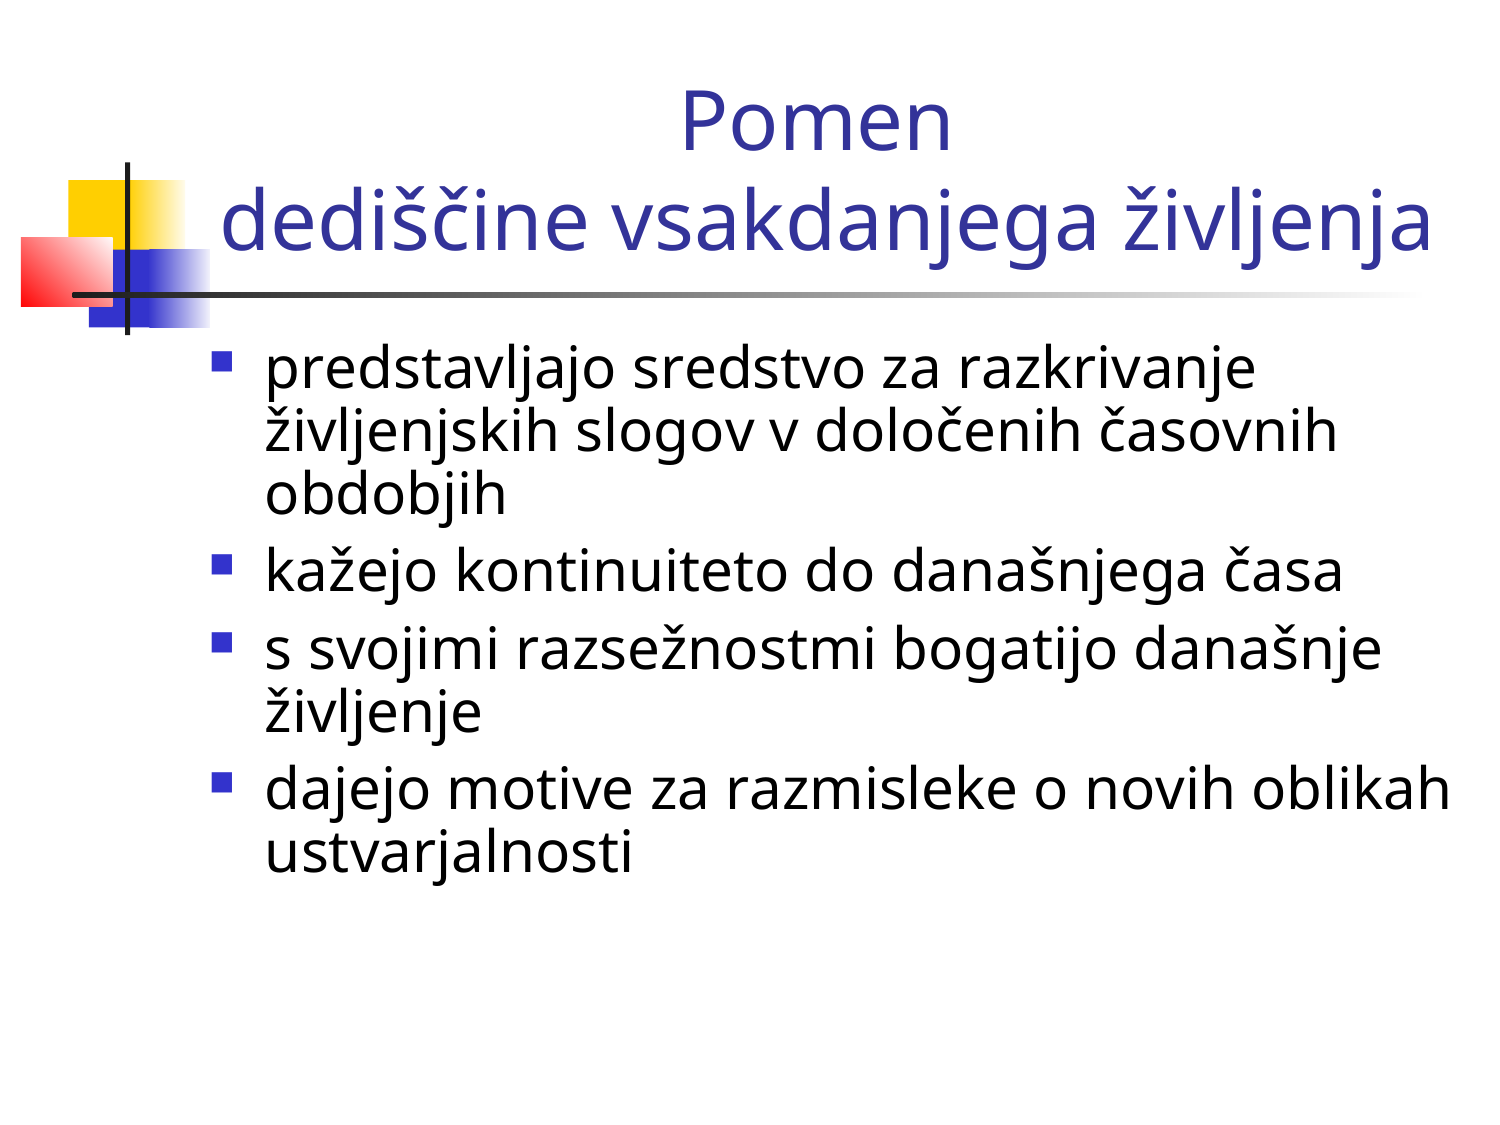

# Pomen dediščine vsakdanjega življenja
predstavljajo sredstvo za razkrivanje življenjskih slogov v določenih časovnih obdobjih
kažejo kontinuiteto do današnjega časa
s svojimi razsežnostmi bogatijo današnje življenje
dajejo motive za razmisleke o novih oblikah ustvarjalnosti